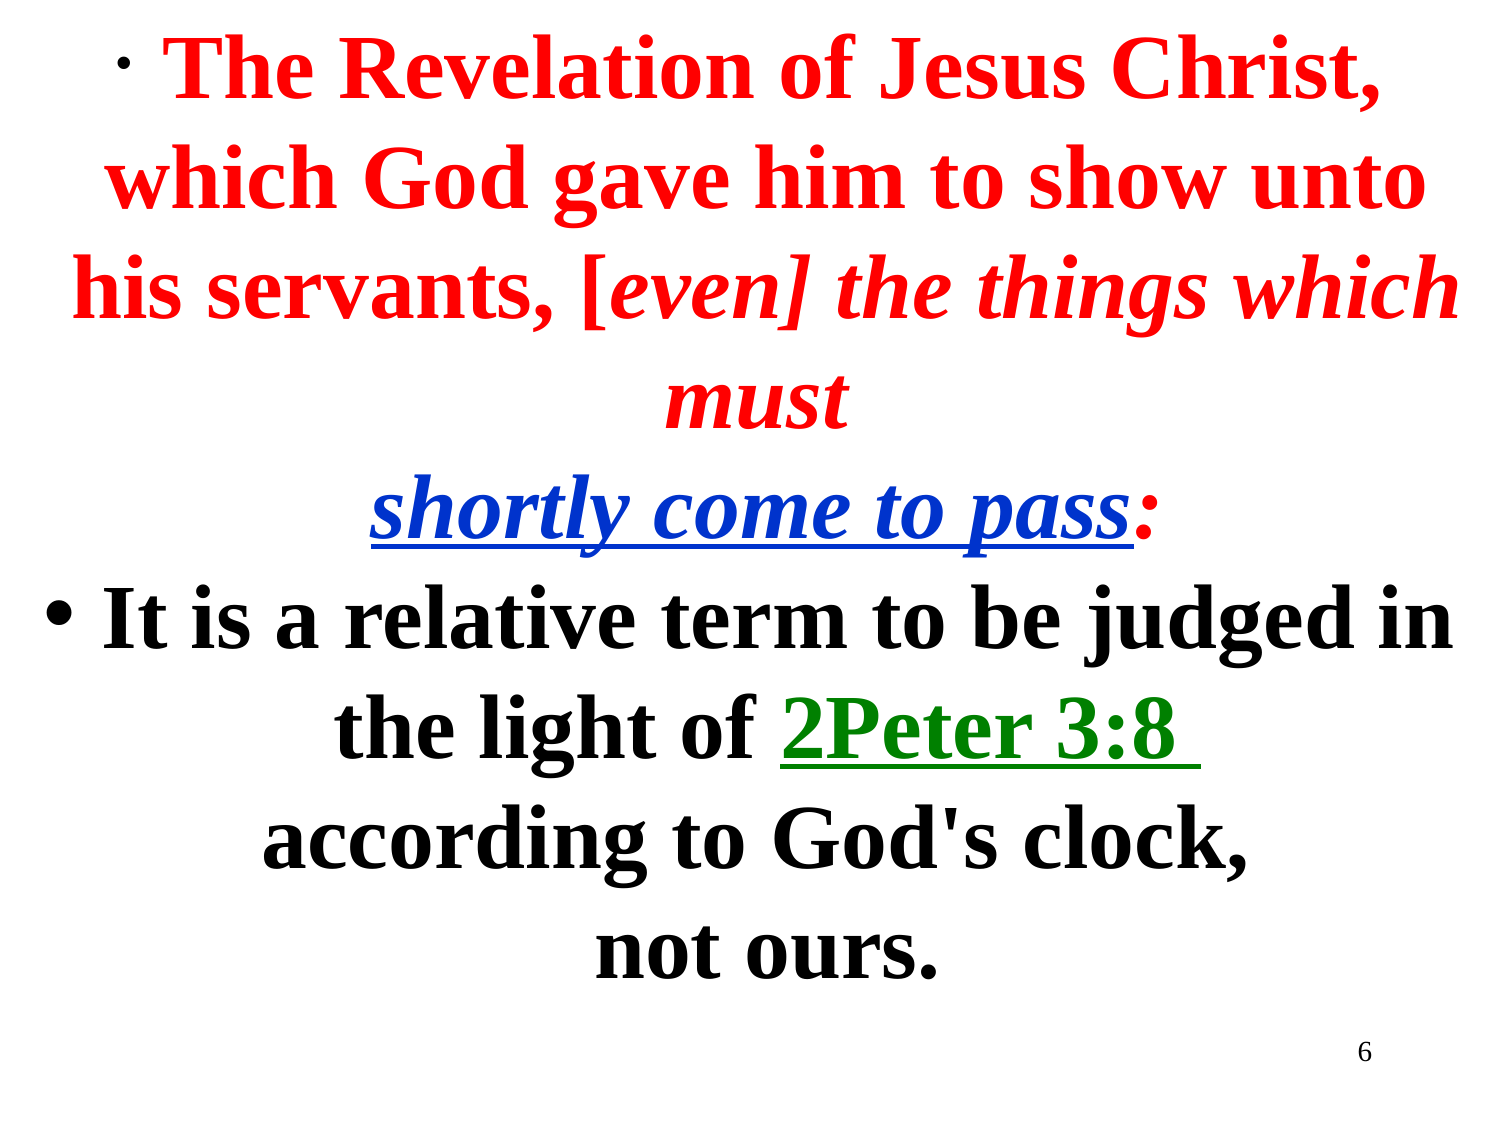

The Revelation of Jesus Christ, which God gave him to show unto his servants, [even] the things which must
shortly come to pass:
 It is a relative term to be judged in the light of 2Peter 3:8
according to God's clock,
not ours.